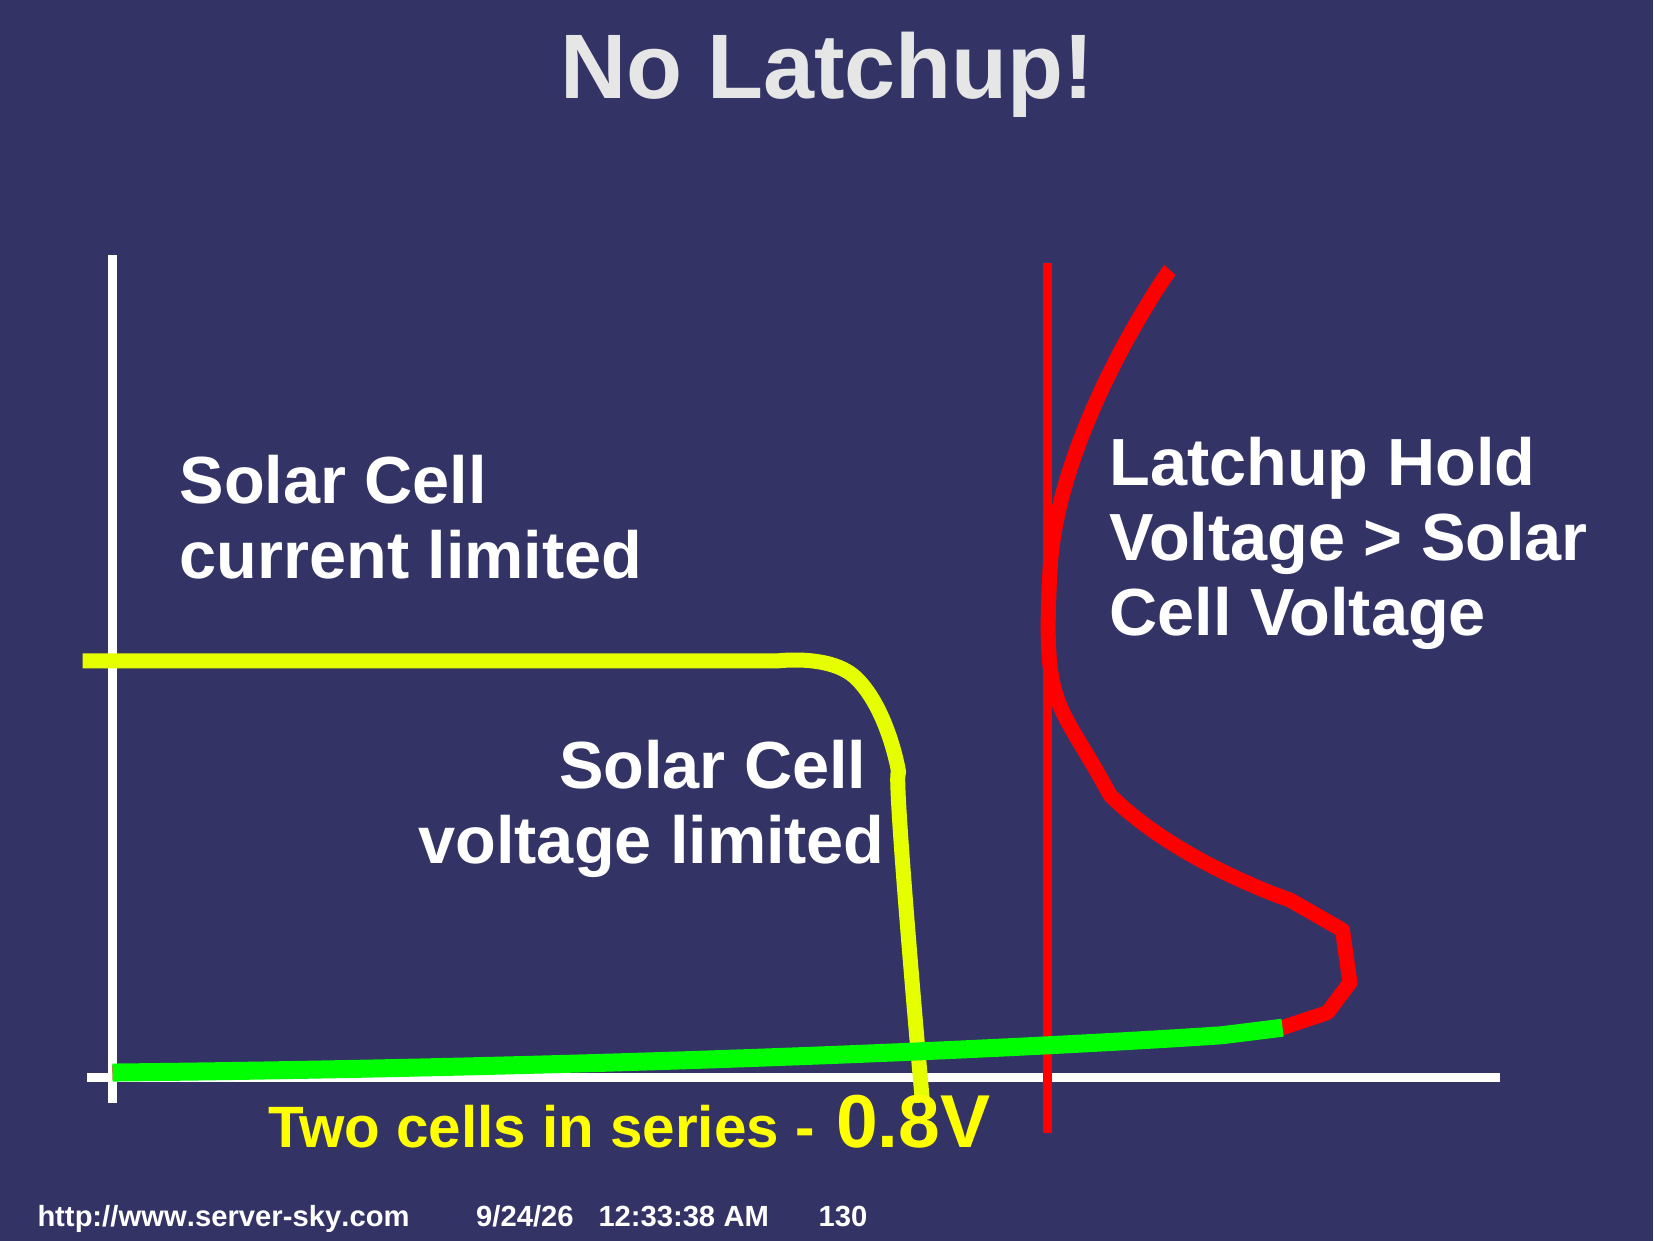

# No Latchup!
Latchup Hold
Voltage > Solar Cell Voltage
Solar Cell
current limited
Solar Cell
voltage limited
Two cells in series - 0.8V